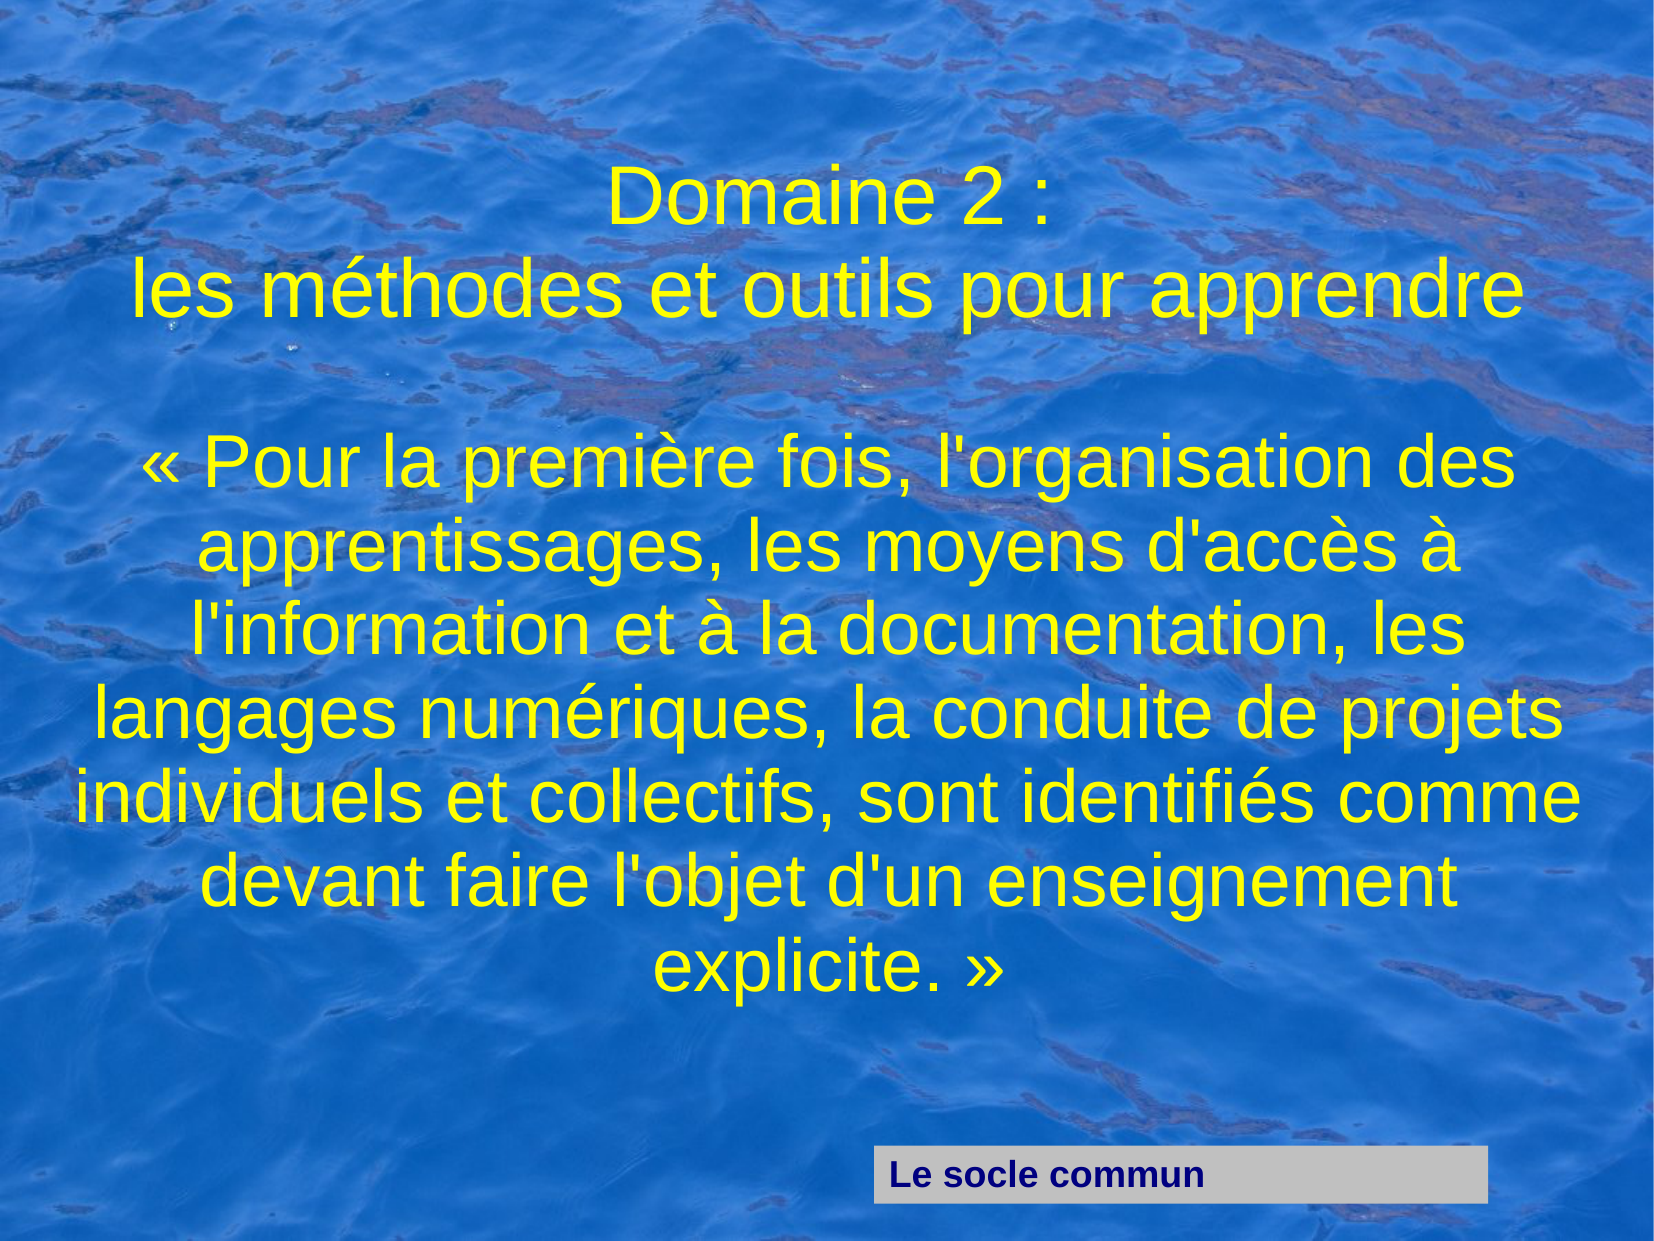

Domaine 2 :
les méthodes et outils pour apprendre
« Pour la première fois, l'organisation des apprentissages, les moyens d'accès à l'information et à la documentation, les langages numériques, la conduite de projets individuels et collectifs, sont identifiés comme devant faire l'objet d'un enseignement explicite. »
Le socle commun